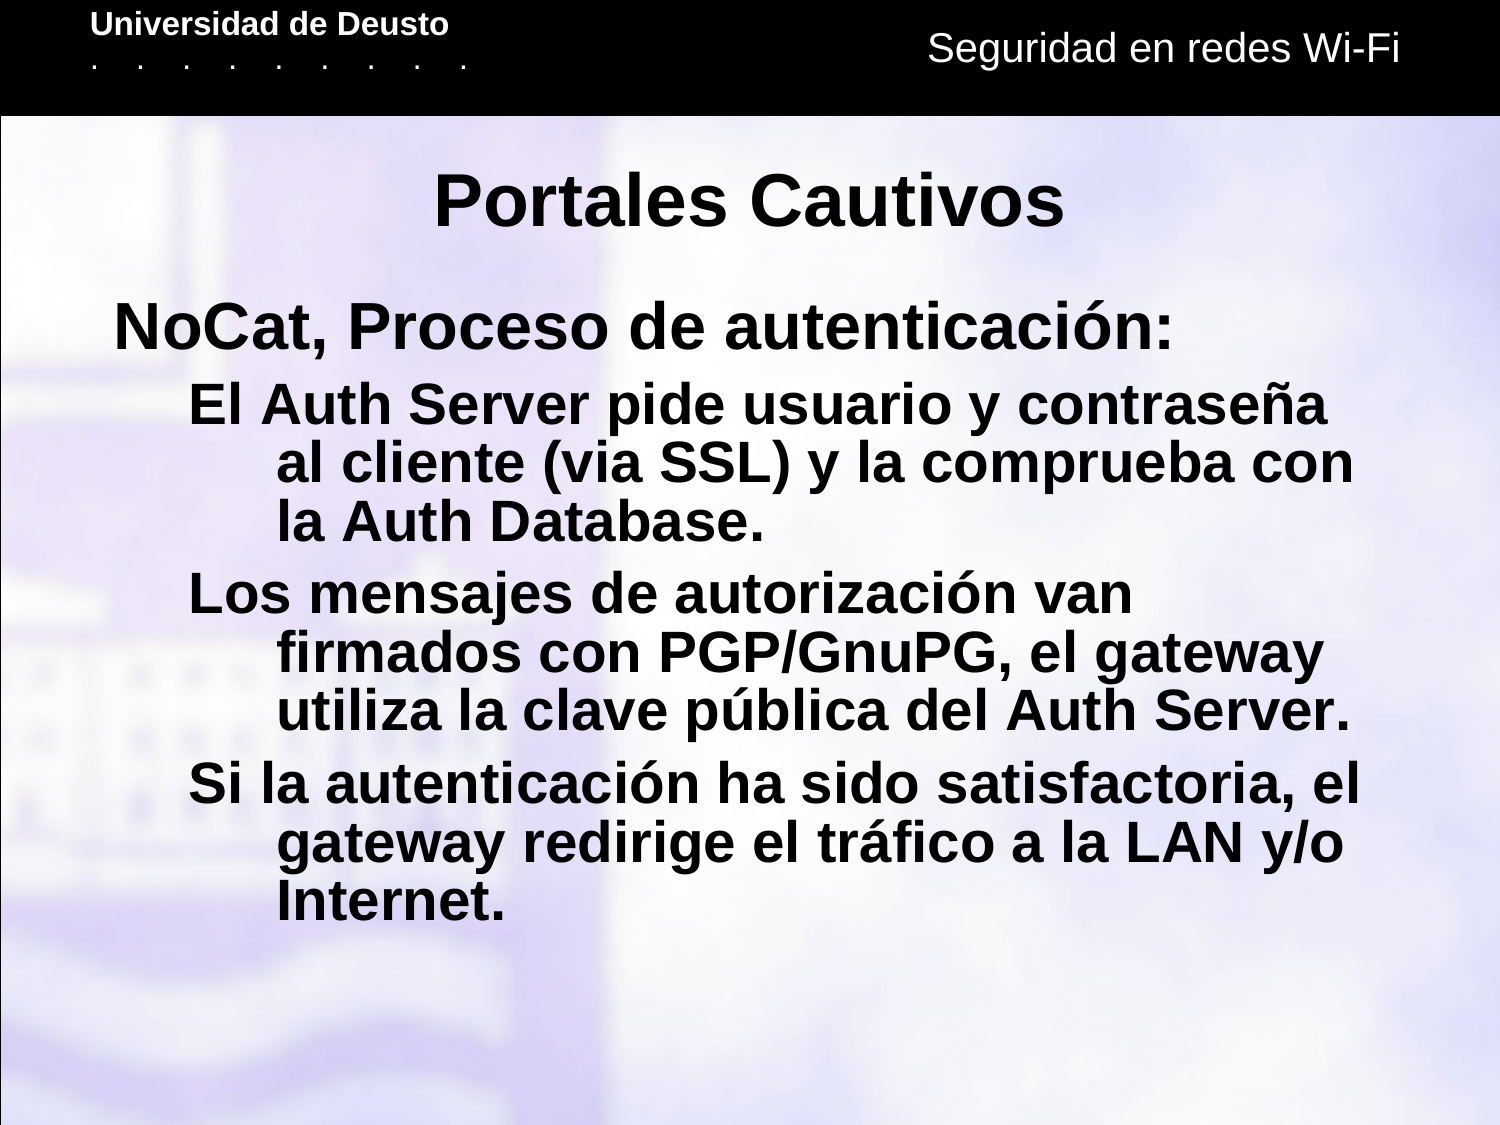

# Portales Cautivos
NoCat, Proceso de autenticación:
El Auth Server pide usuario y contraseña al cliente (via SSL) y la comprueba con la Auth Database.
Los mensajes de autorización van firmados con PGP/GnuPG, el gateway utiliza la clave pública del Auth Server.
Si la autenticación ha sido satisfactoria, el gateway redirige el tráfico a la LAN y/o Internet.